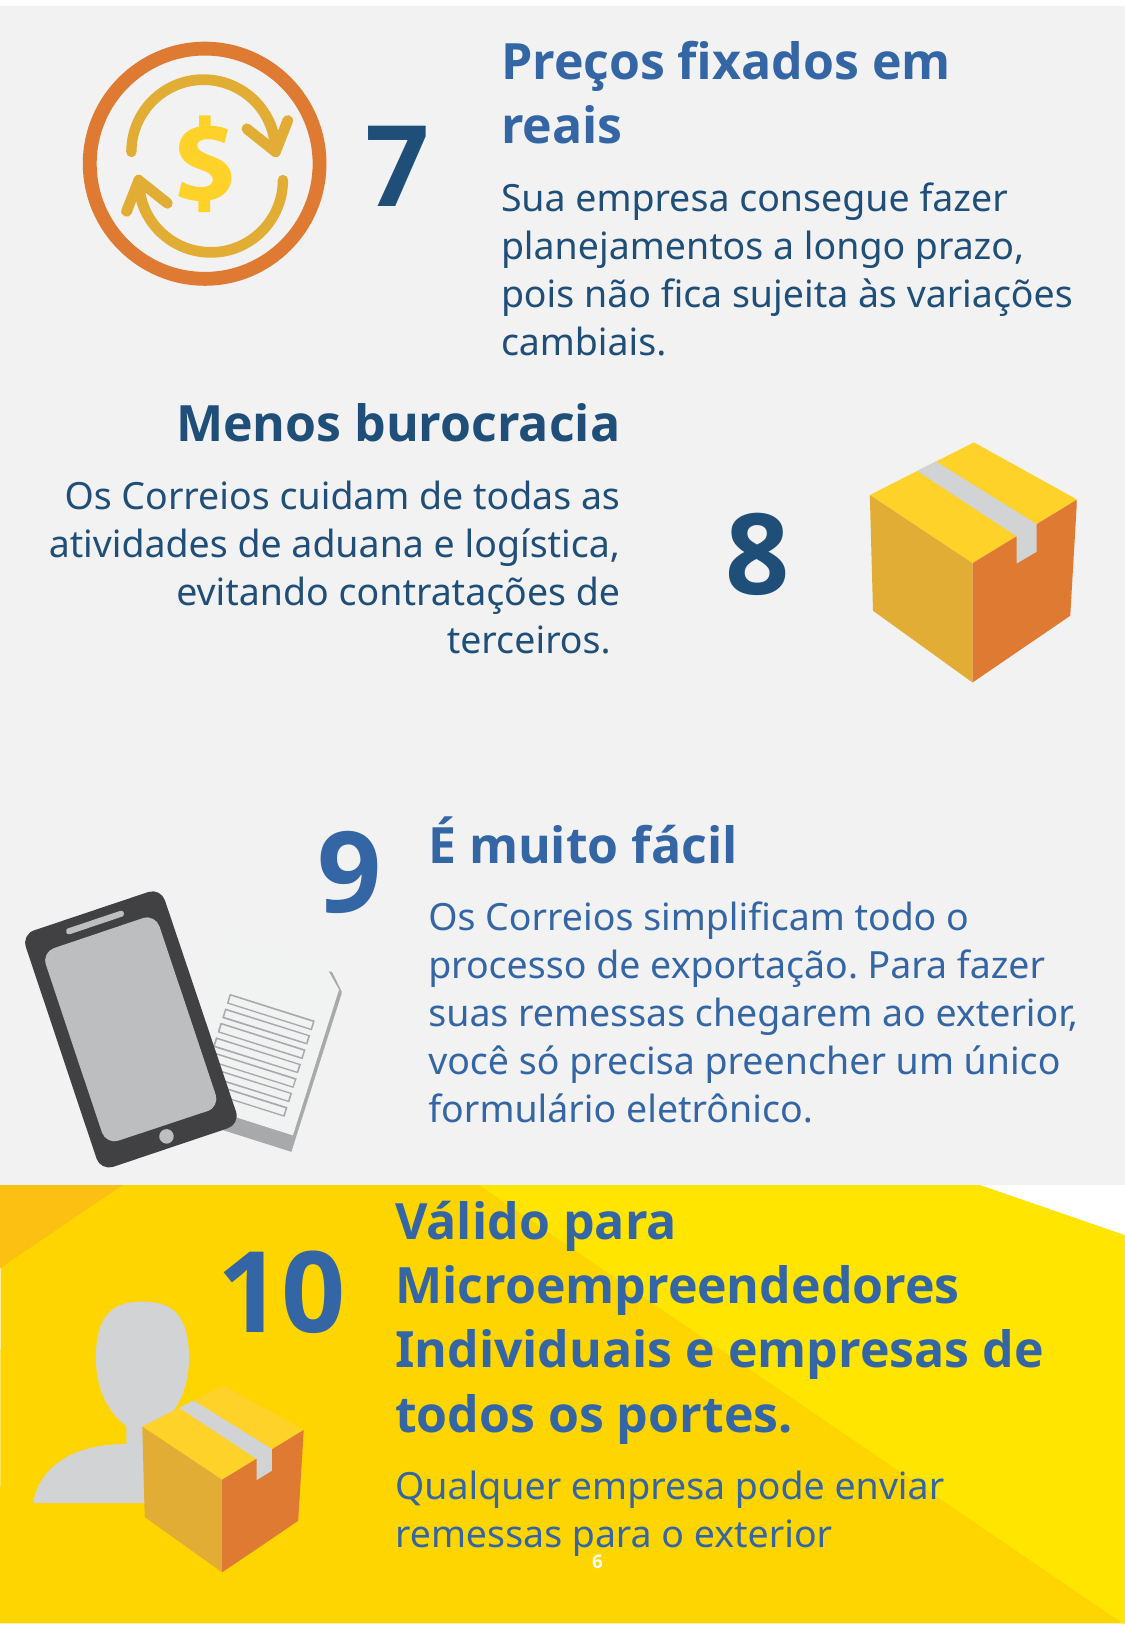

Preços fixados em reais
Sua empresa consegue fazer planejamentos a longo prazo, pois não fica sujeita às variações cambiais.
7
Menos burocracia
Os Correios cuidam de todas as atividades de aduana e logística, evitando contratações de terceiros.
8
9
É muito fácil
Os Correios simplificam todo o processo de exportação. Para fazer suas remessas chegarem ao exterior, você só precisa preencher um único formulário eletrônico.
Válido para Microempreendedores Individuais e empresas de todos os portes.
Qualquer empresa pode enviar remessas para o exterior
10